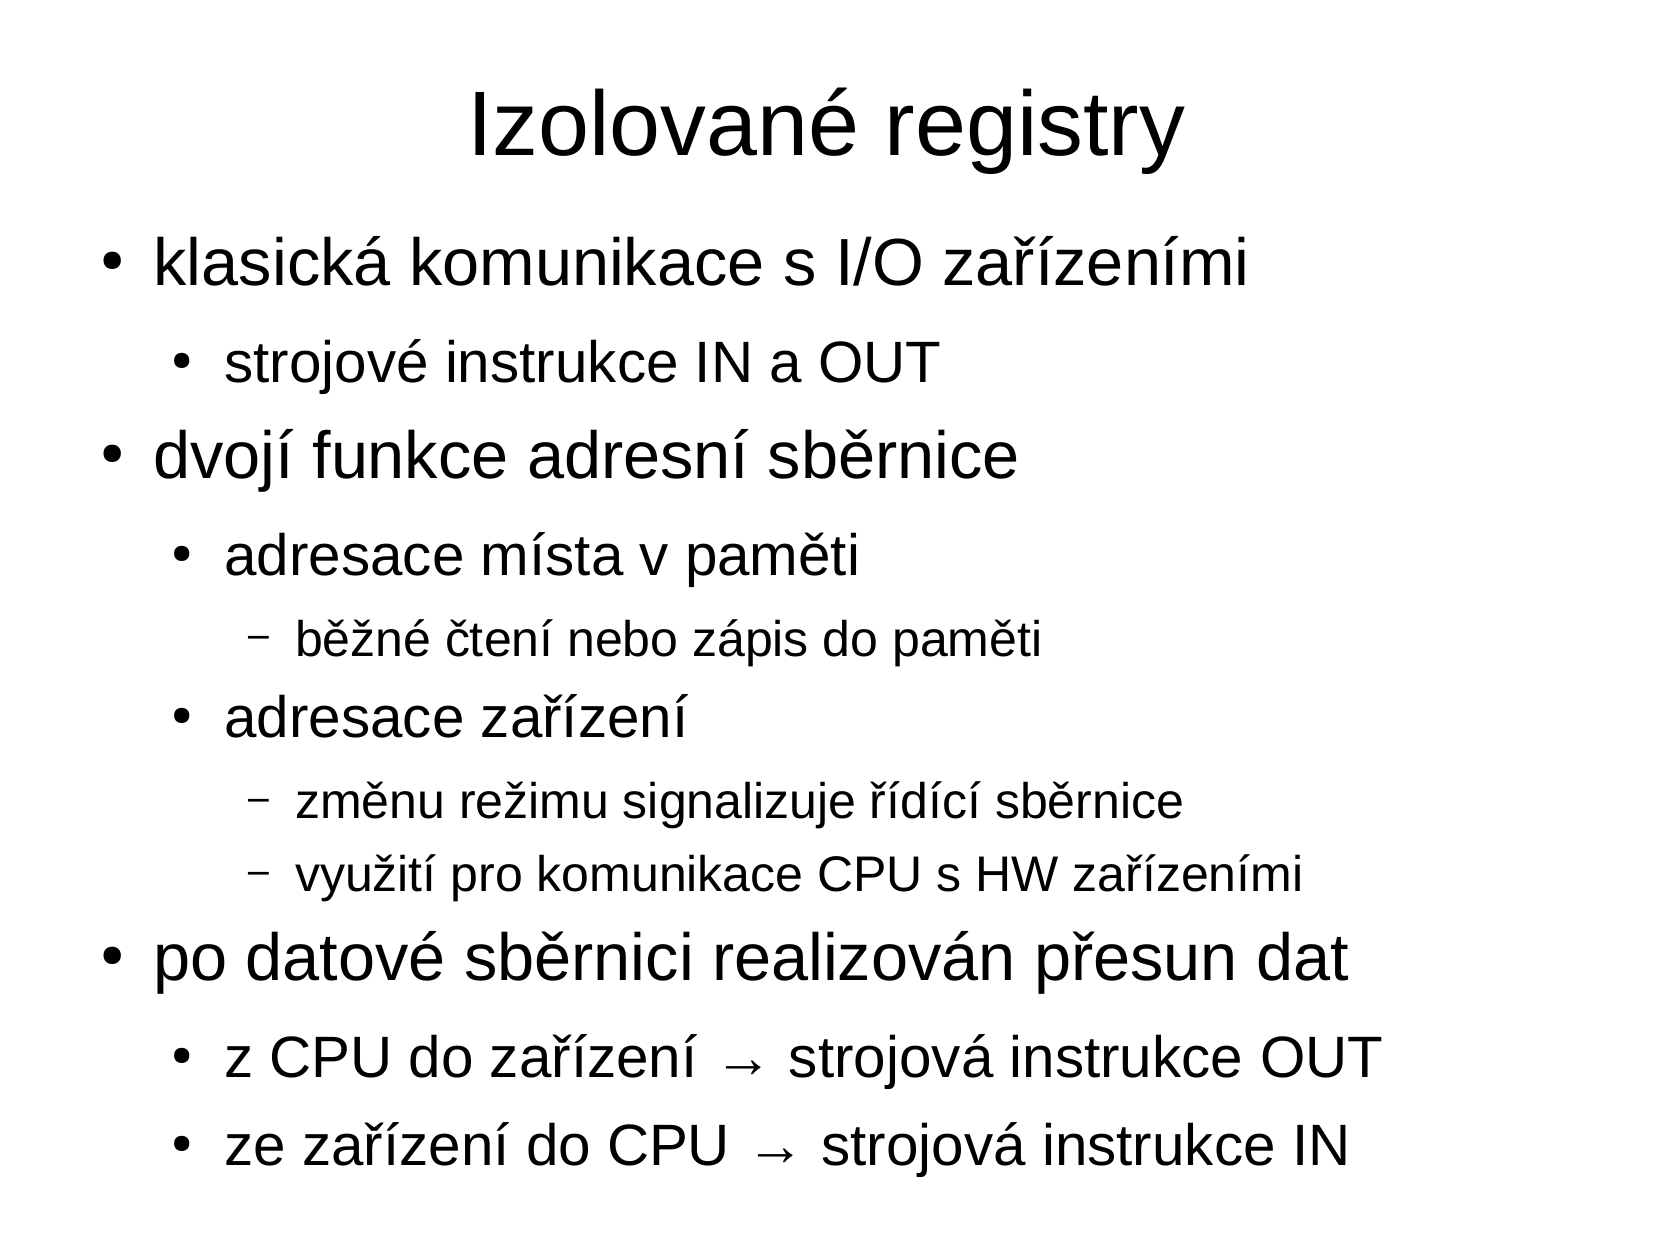

# Izolované registry
klasická komunikace s I/O zařízeními
strojové instrukce IN a OUT
dvojí funkce adresní sběrnice
adresace místa v paměti
běžné čtení nebo zápis do paměti
adresace zařízení
změnu režimu signalizuje řídící sběrnice
využití pro komunikace CPU s HW zařízeními
po datové sběrnici realizován přesun dat
z CPU do zařízení → strojová instrukce OUT
ze zařízení do CPU → strojová instrukce IN